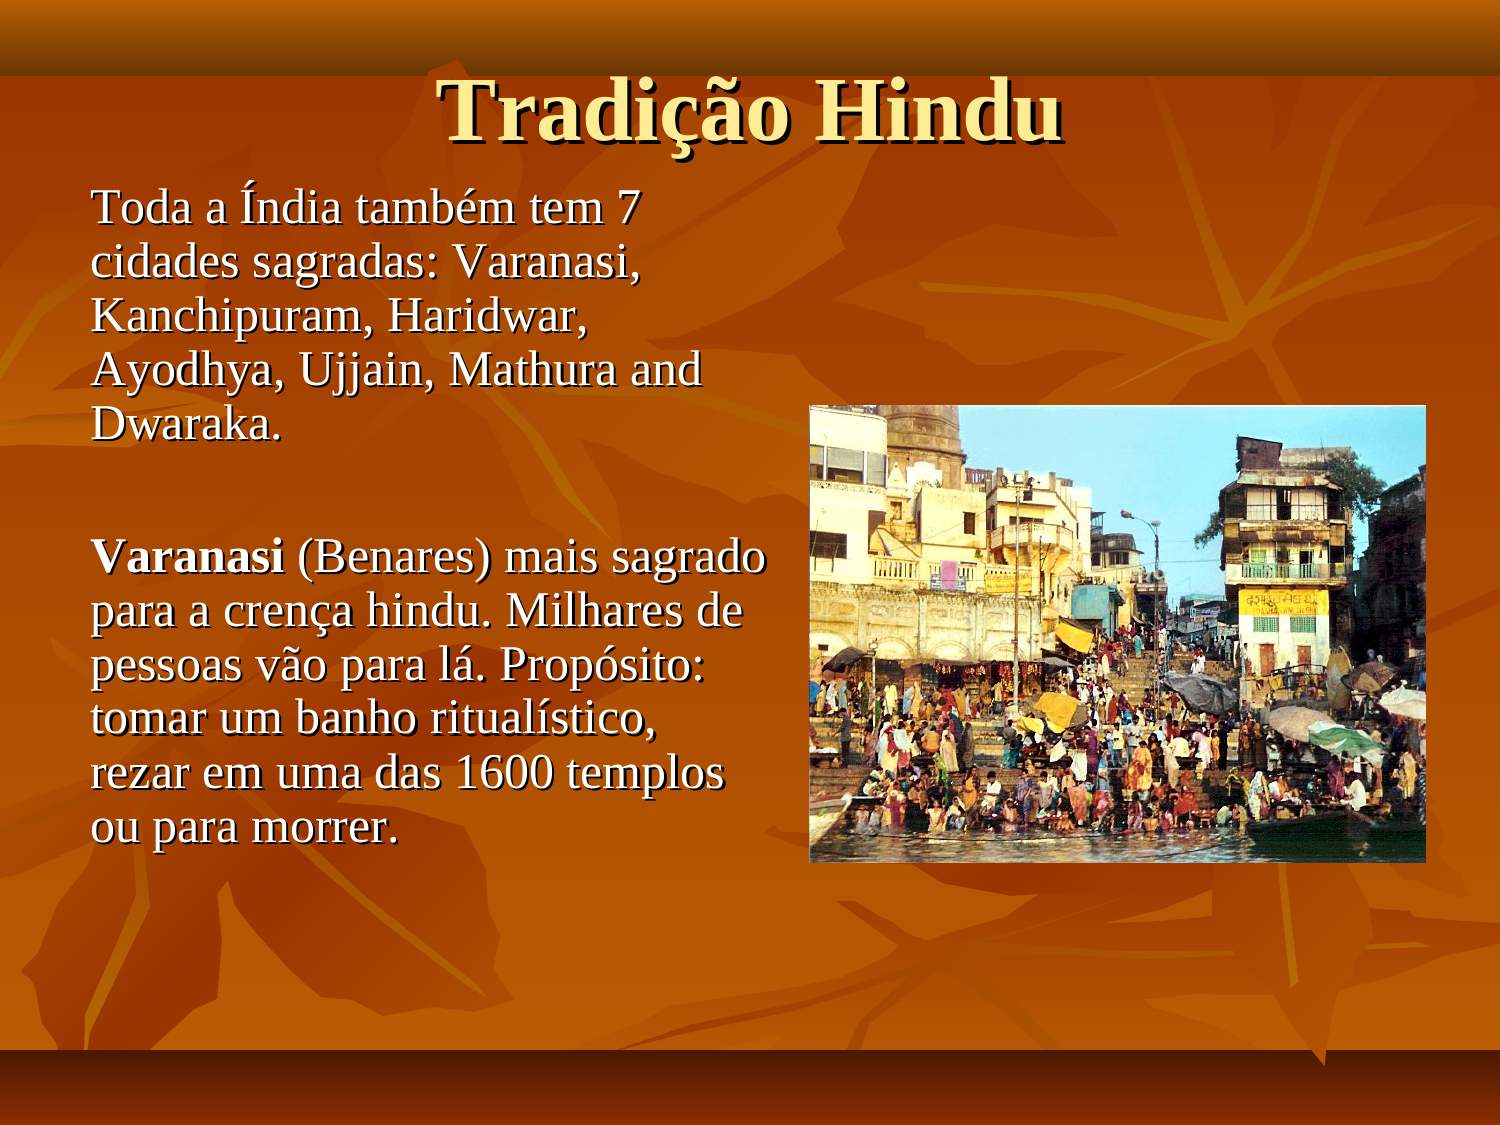

# Tradição Hindu
Toda a Índia também tem 7 cidades sagradas: Varanasi, Kanchipuram, Haridwar, Ayodhya, Ujjain, Mathura and Dwaraka.
Varanasi (Benares) mais sagrado para a crença hindu. Milhares de pessoas vão para lá. Propósito: tomar um banho ritualístico, rezar em uma das 1600 templos ou para morrer.